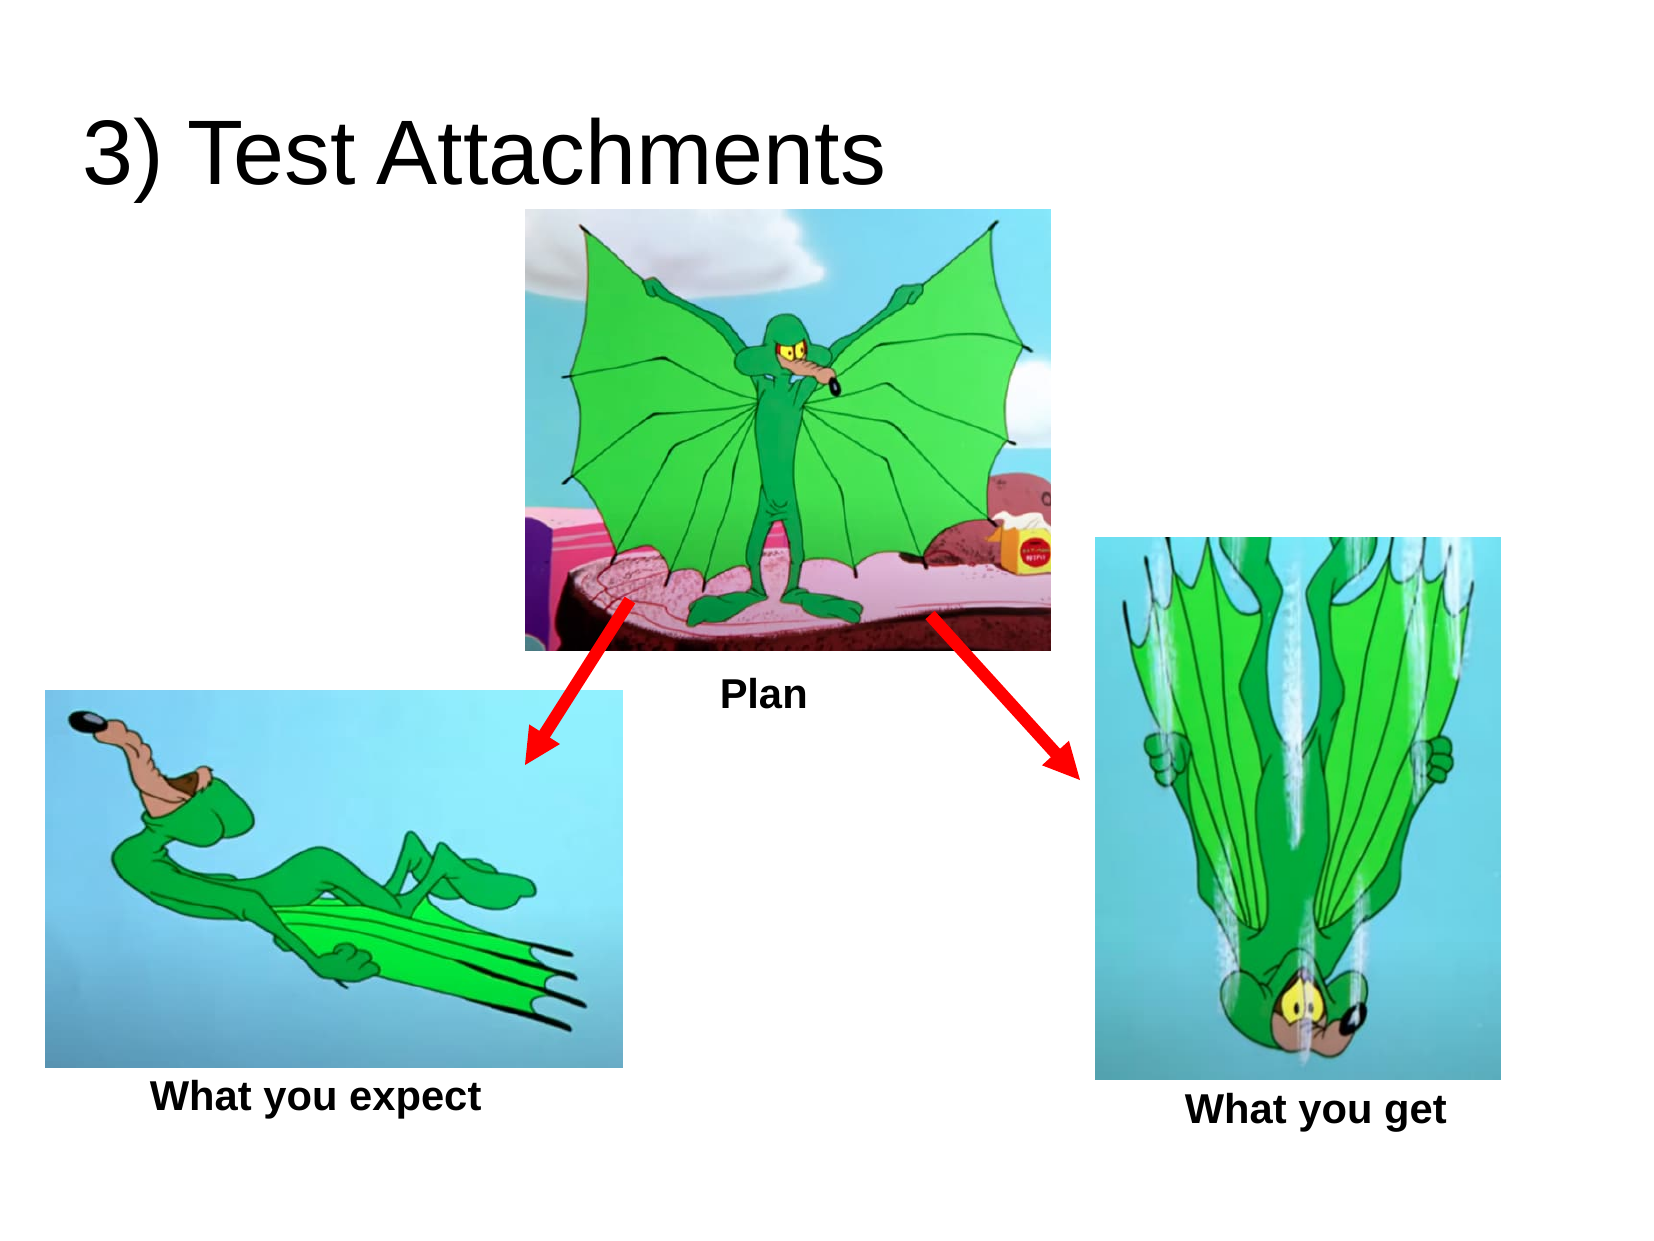

# 3) Test Attachments
Plan
What you expect
What you get